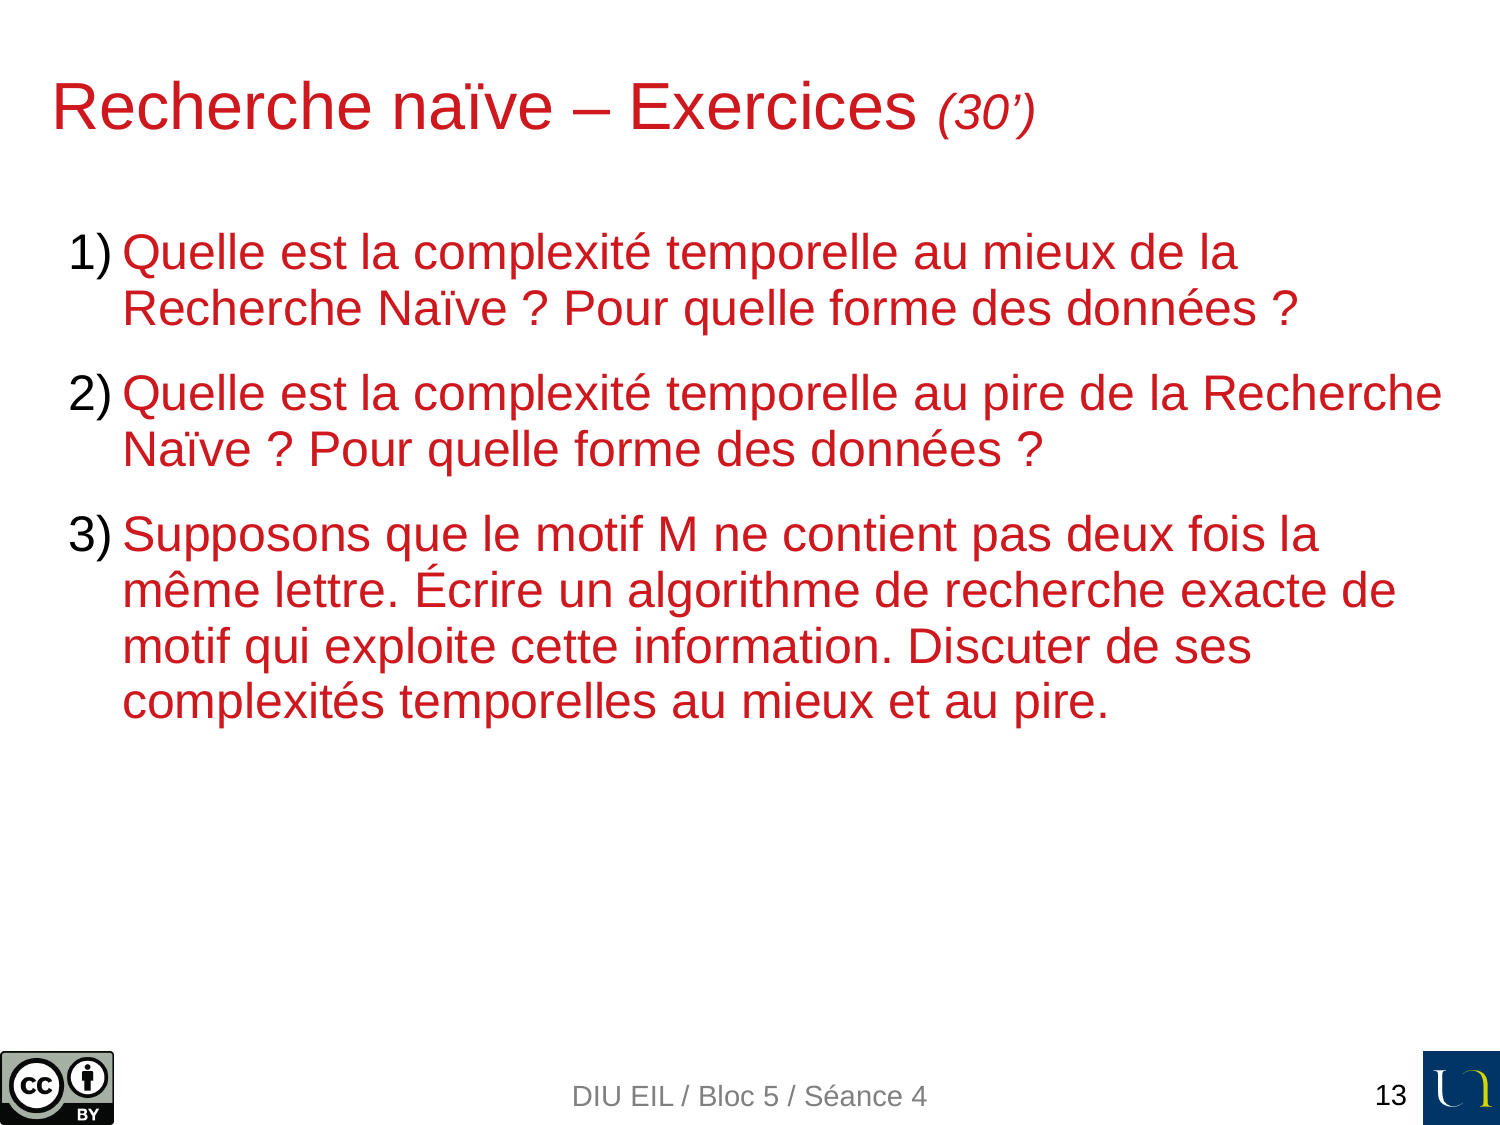

# Recherche naïve – Exercices (30’)
Quelle est la complexité temporelle au mieux de la Recherche Naïve ? Pour quelle forme des données ?
Quelle est la complexité temporelle au pire de la Recherche Naïve ? Pour quelle forme des données ?
Supposons que le motif M ne contient pas deux fois la même lettre. Écrire un algorithme de recherche exacte de motif qui exploite cette information. Discuter de ses complexités temporelles au mieux et au pire.
13